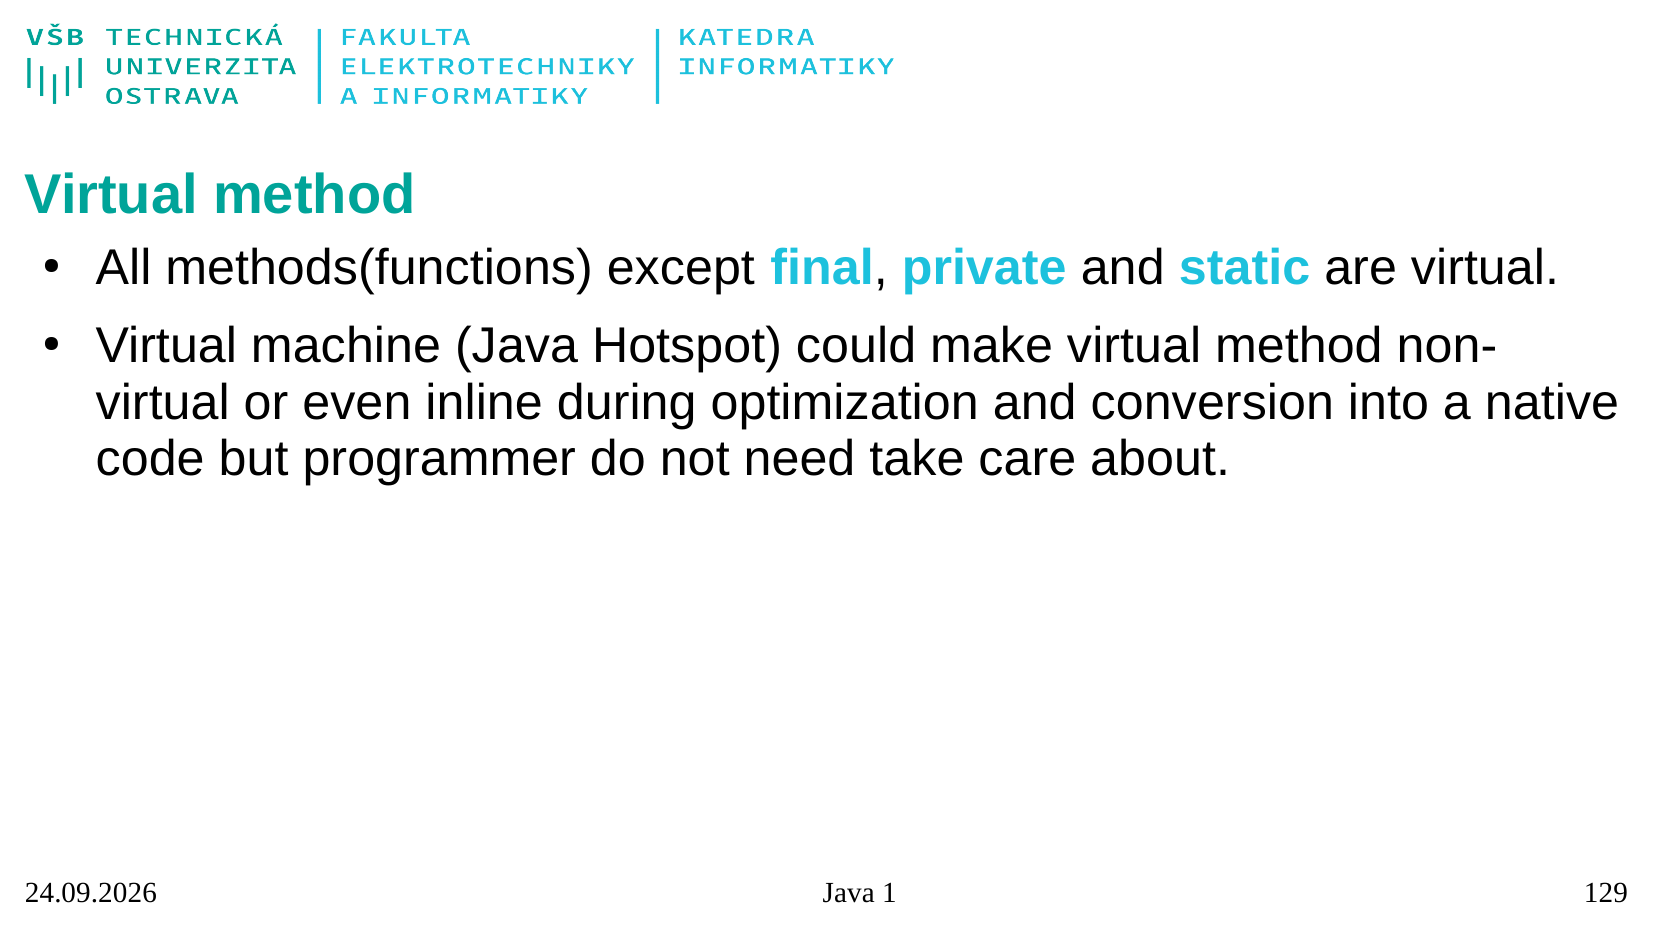

# Virtual method
All methods(functions) except final, private and static are virtual.
Virtual machine (Java Hotspot) could make virtual method non-virtual or even inline during optimization and conversion into a native code but programmer do not need take care about.
Java 1
129